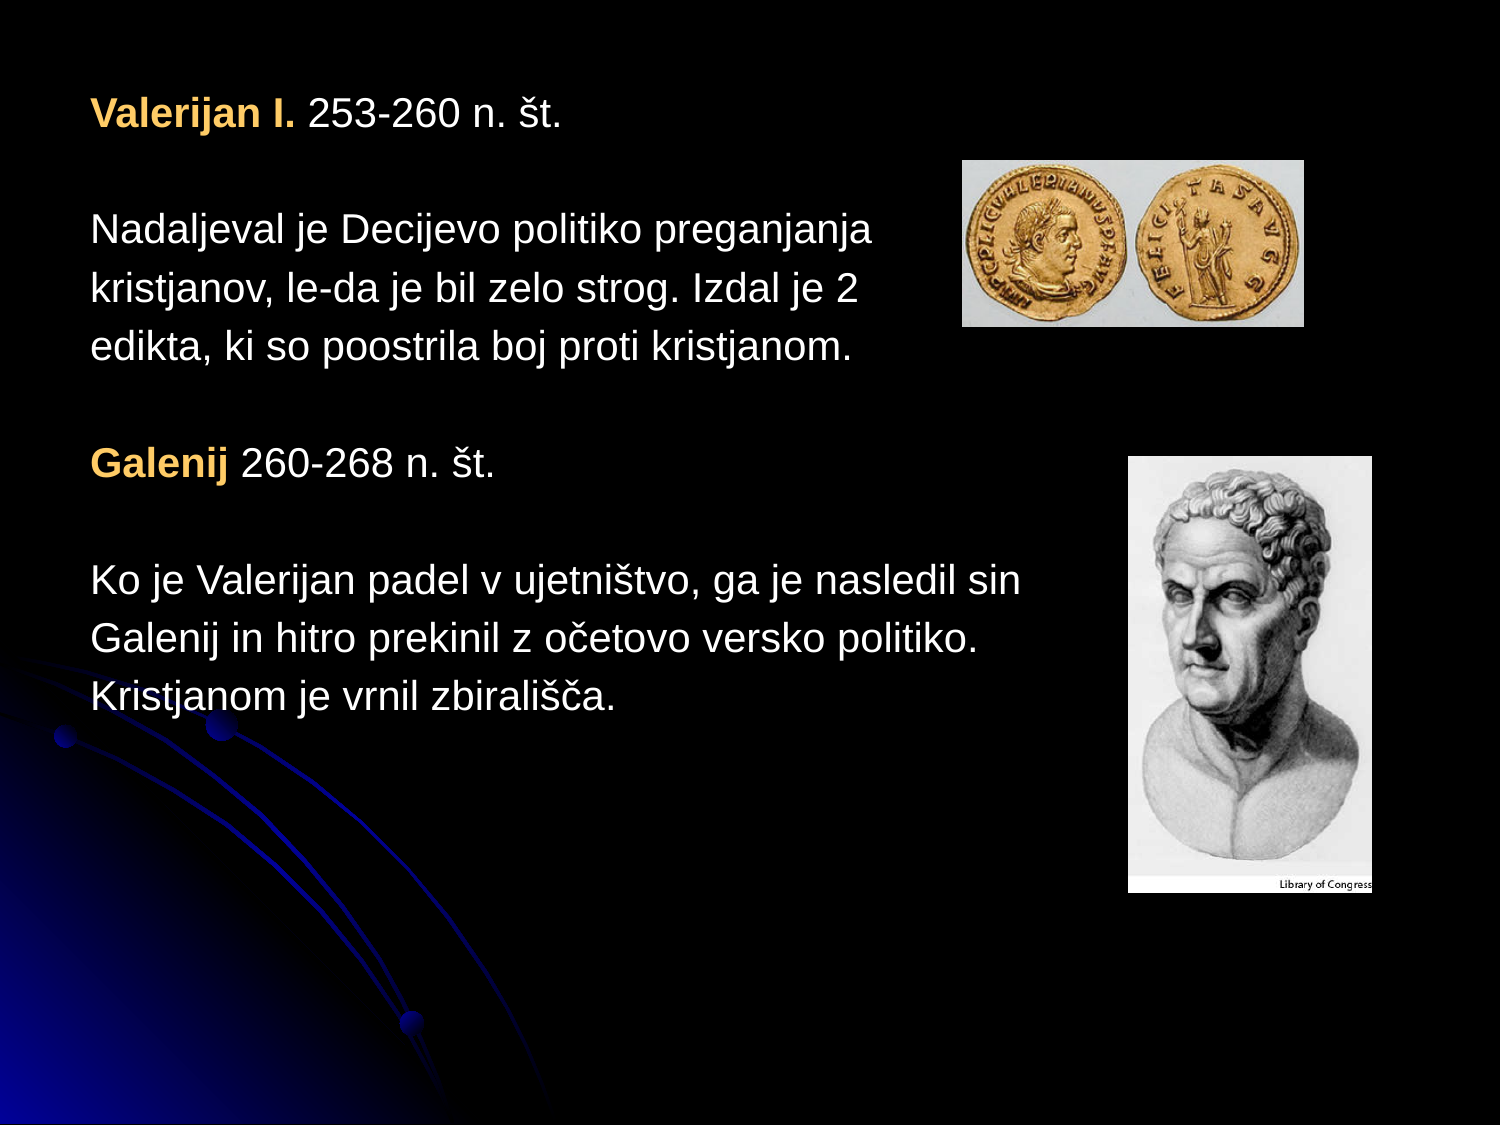

# Valerijan I. 253-260 n. št.
Nadaljeval je Decijevo politiko preganjanja
kristjanov, le-da je bil zelo strog. Izdal je 2
edikta, ki so poostrila boj proti kristjanom.
Galenij 260-268 n. št.
Ko je Valerijan padel v ujetništvo, ga je nasledil sin
Galenij in hitro prekinil z očetovo versko politiko.
Kristjanom je vrnil zbirališča.